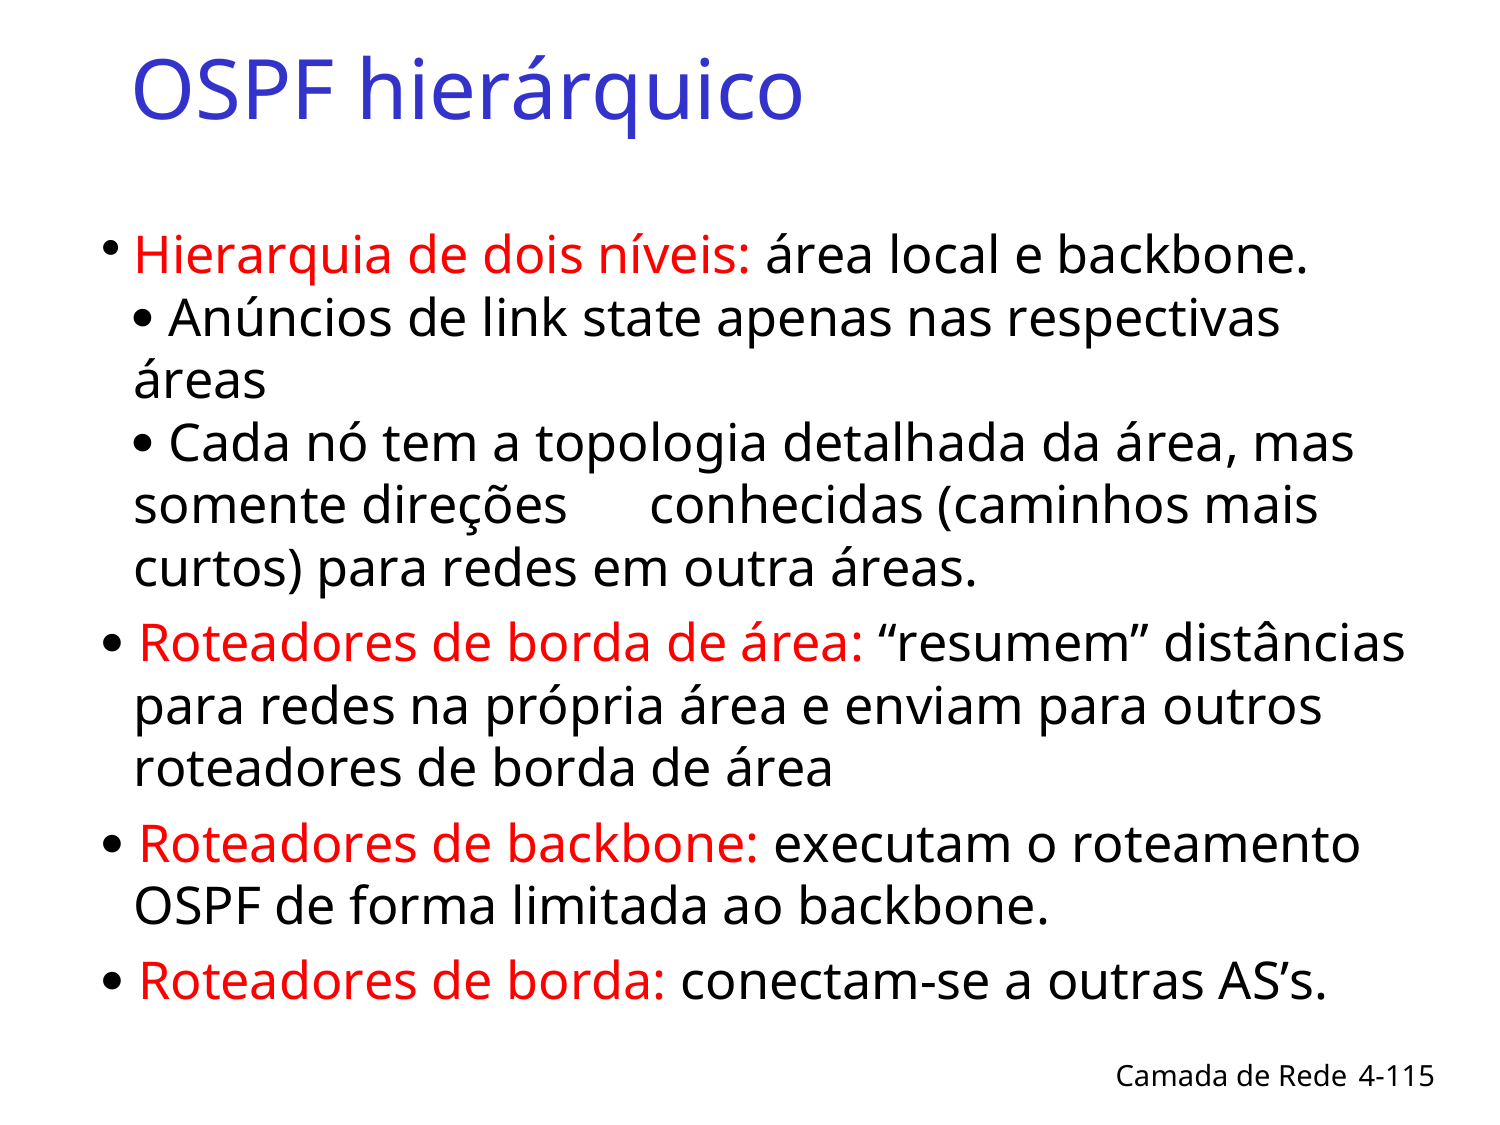

OSPF hierárquico
Hierarquia de dois níveis: área local e backbone.
	 Anúncios de link state apenas nas respectivas áreas
	 Cada nó tem a topologia detalhada da área, mas somente direções 	conhecidas (caminhos mais curtos) para redes em outra áreas.
 Roteadores de borda de área: “resumem” distâncias para redes na própria área e enviam para outros roteadores de borda de área
 Roteadores de backbone: executam o roteamento OSPF de forma limitada ao backbone.
 Roteadores de borda: conectam-se a outras AS’s.
Camada de Rede